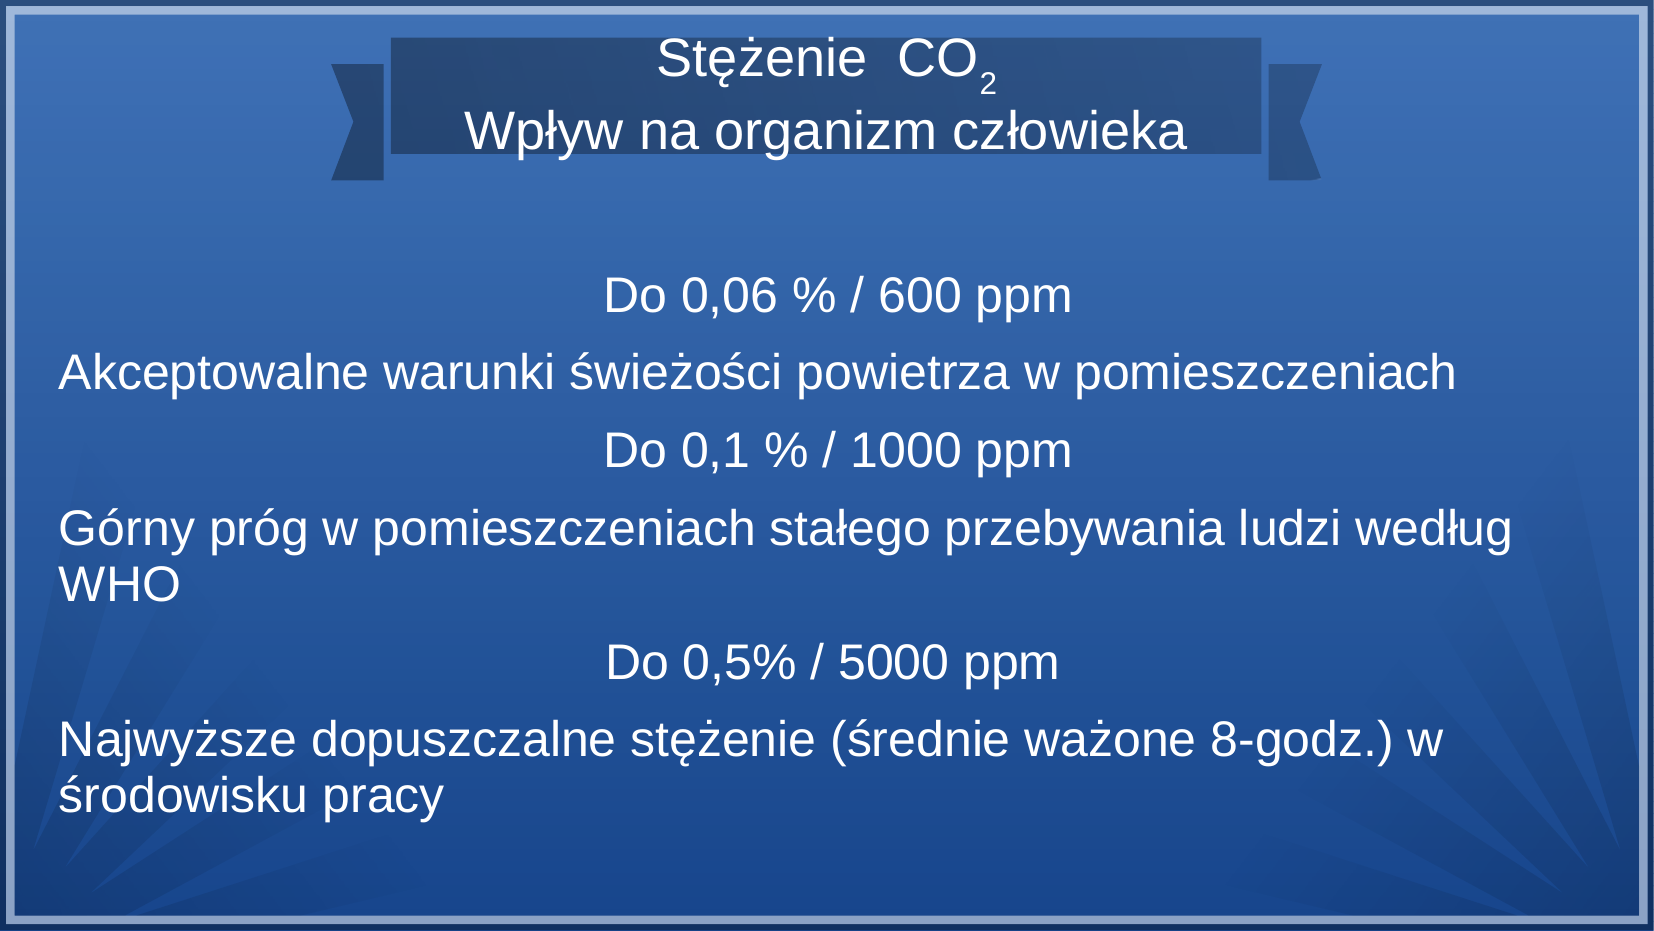

# Stężenie  CO2 Wpływ na organizm człowieka
Do 0,06 % / 600 ppm
Akceptowalne warunki świeżości powietrza w pomieszczeniach
Do 0,1 % / 1000 ppm
Górny próg w pomieszczeniach stałego przebywania ludzi według WHO
 Do 0,5% / 5000 ppm
Najwyższe dopuszczalne stężenie (średnie ważone 8-godz.) w środowisku pracy